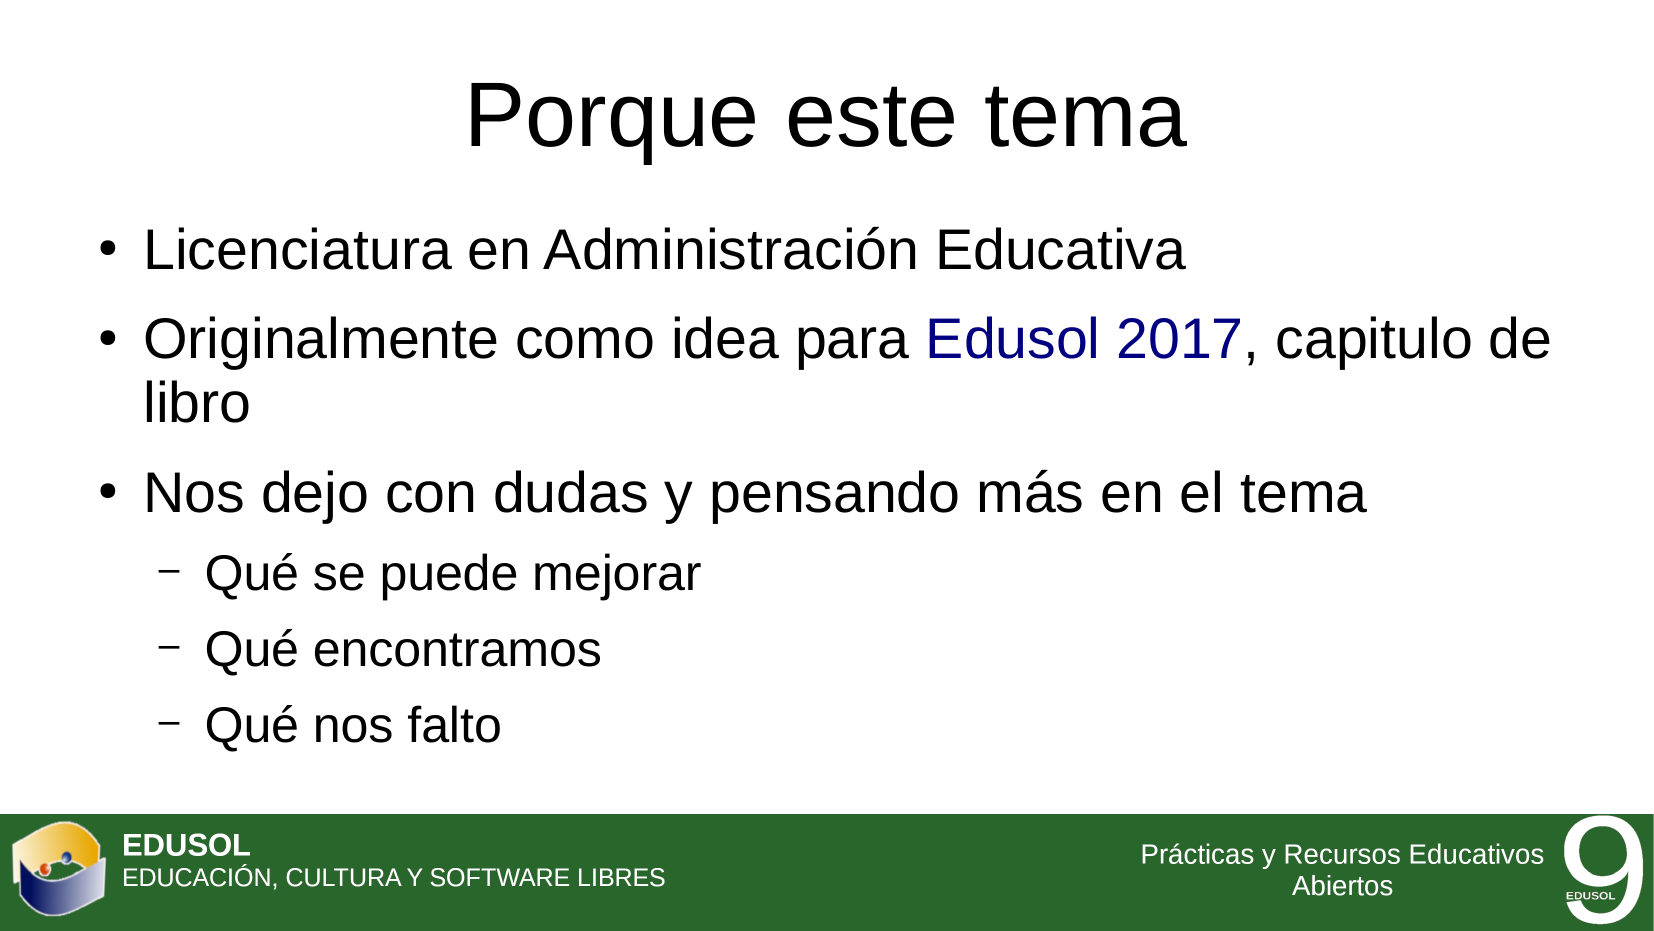

# Porque este tema
Licenciatura en Administración Educativa
Originalmente como idea para Edusol 2017, capitulo de libro
Nos dejo con dudas y pensando más en el tema
Qué se puede mejorar
Qué encontramos
Qué nos falto